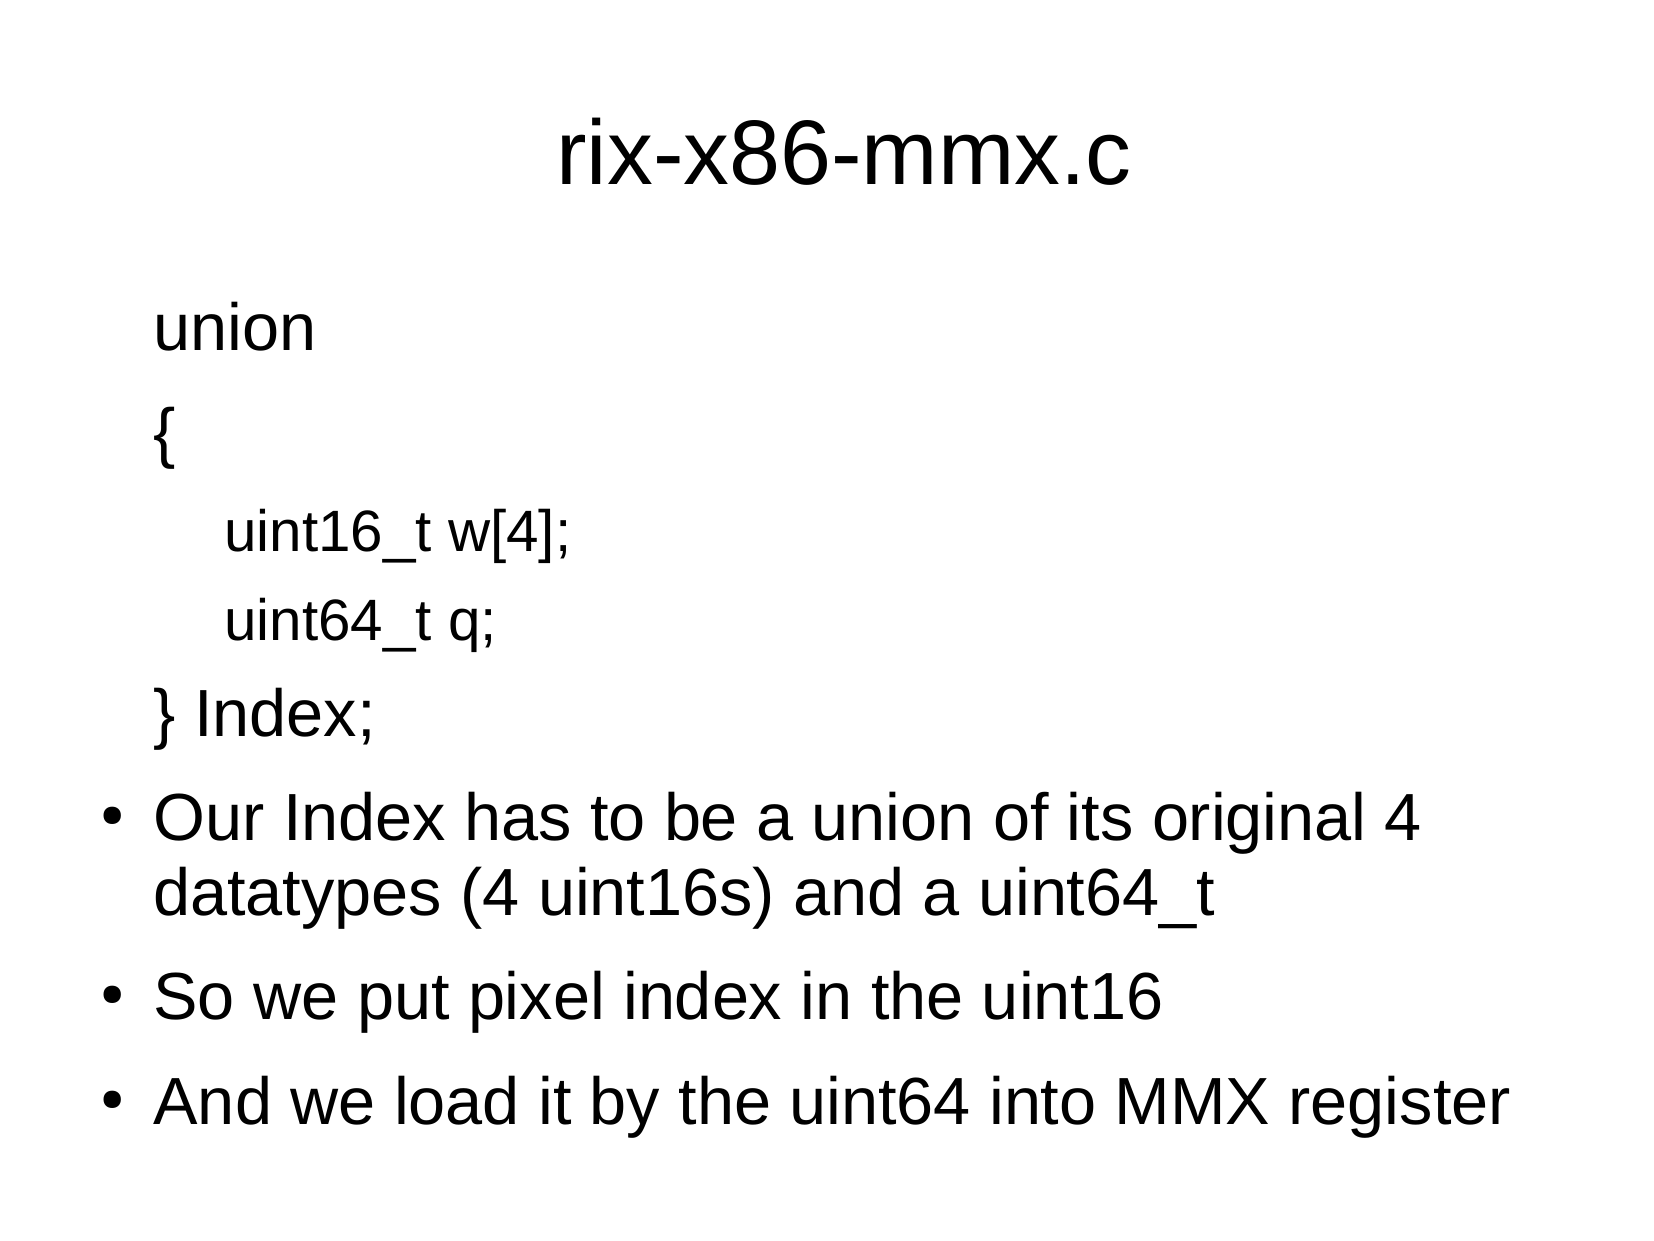

# rix-x86-mmx.c
union
{
uint16_t w[4];
uint64_t q;
} Index;
Our Index has to be a union of its original 4 datatypes (4 uint16s) and a uint64_t
So we put pixel index in the uint16
And we load it by the uint64 into MMX register